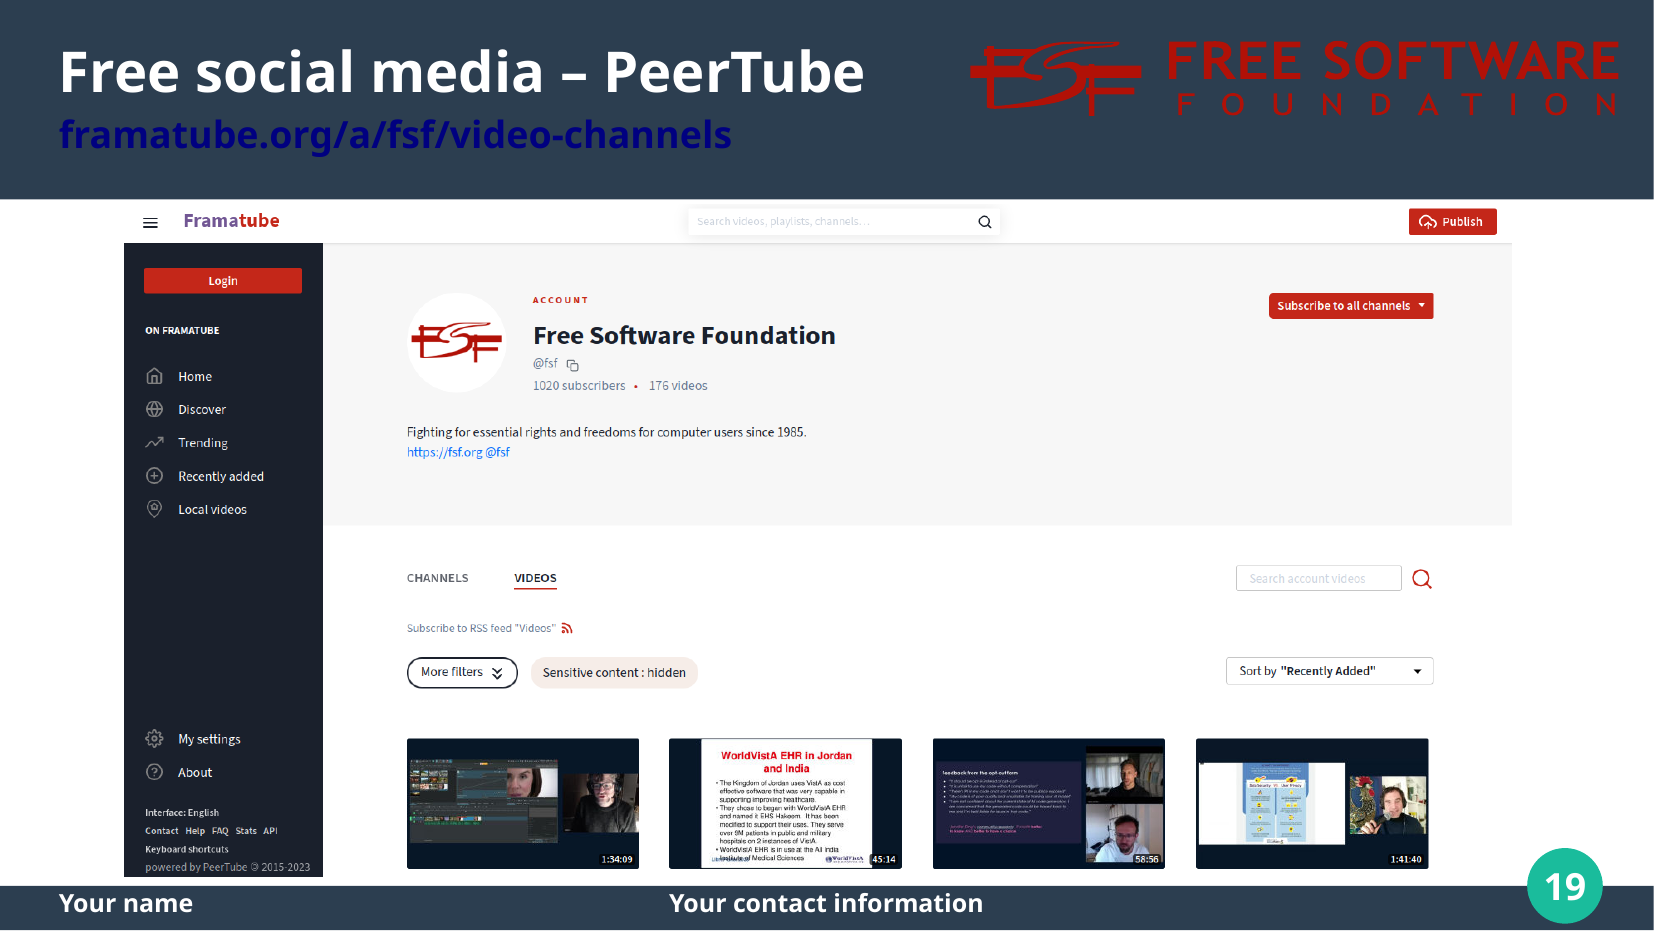

# Free social media – PeerTube framatube.org/a/fsf/video-channels
Your name
Your contact information